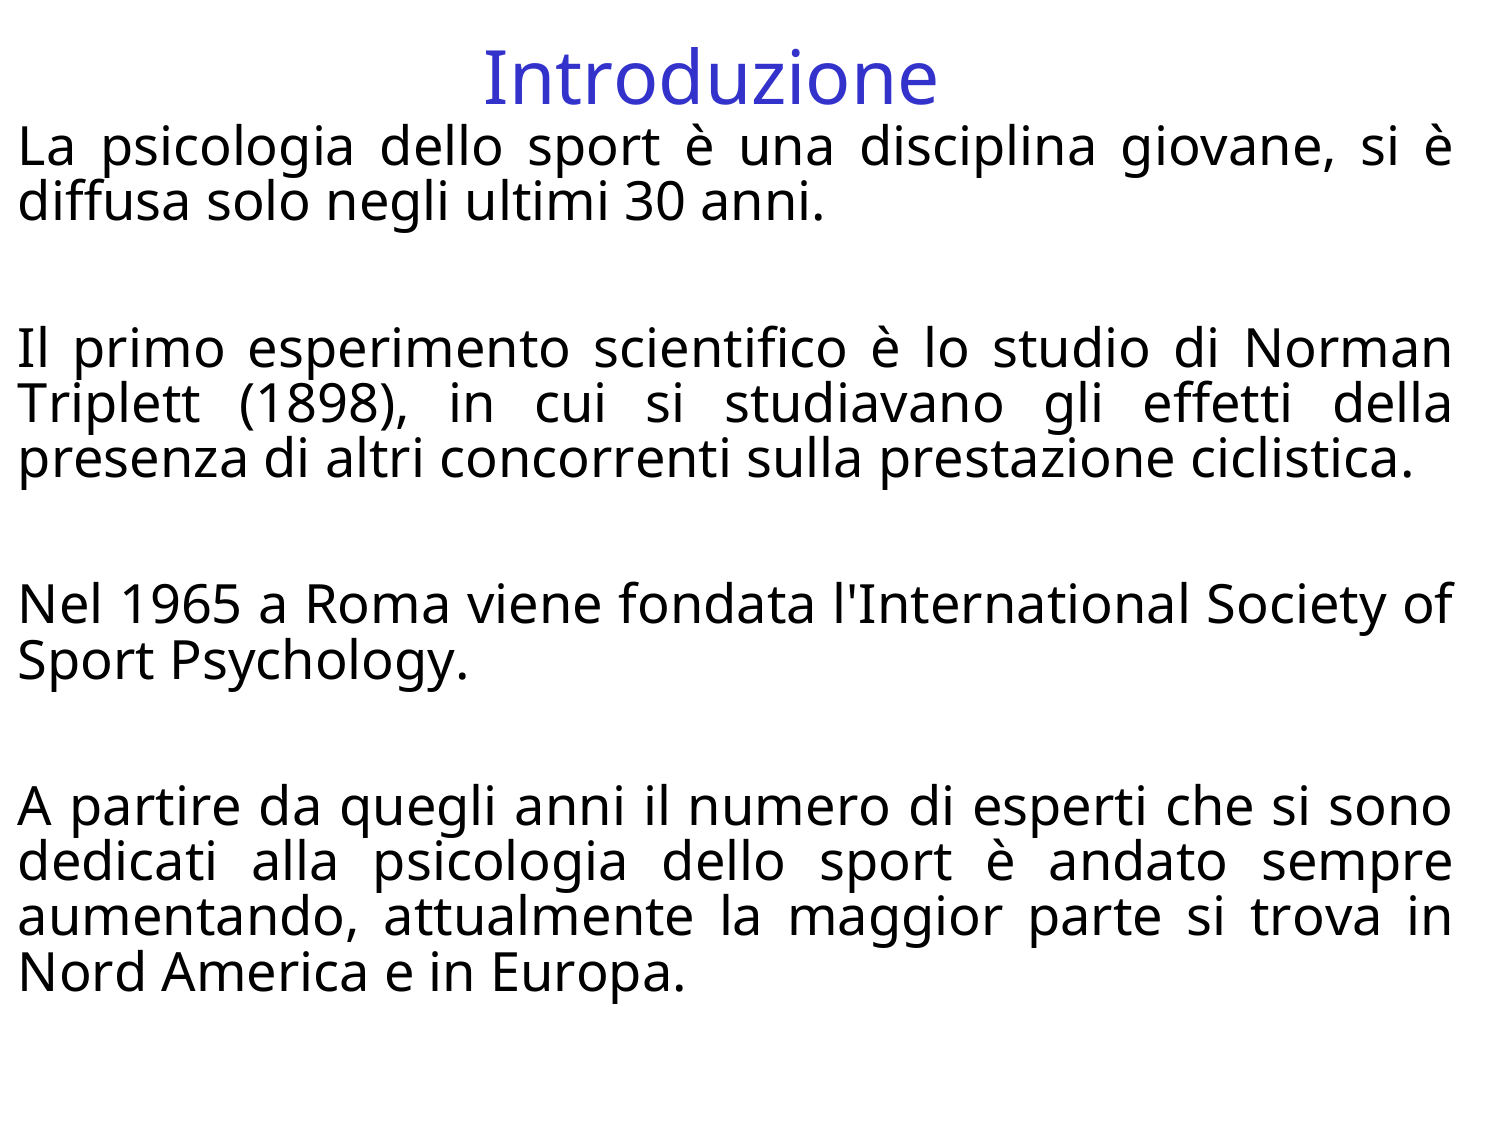

# Introduzione
La psicologia dello sport è una disciplina giovane, si è diffusa solo negli ultimi 30 anni.
Il primo esperimento scientifico è lo studio di Norman Triplett (1898), in cui si studiavano gli effetti della presenza di altri concorrenti sulla prestazione ciclistica.
Nel 1965 a Roma viene fondata l'International Society of Sport Psychology.
A partire da quegli anni il numero di esperti che si sono dedicati alla psicologia dello sport è andato sempre aumentando, attualmente la maggior parte si trova in Nord America e in Europa.